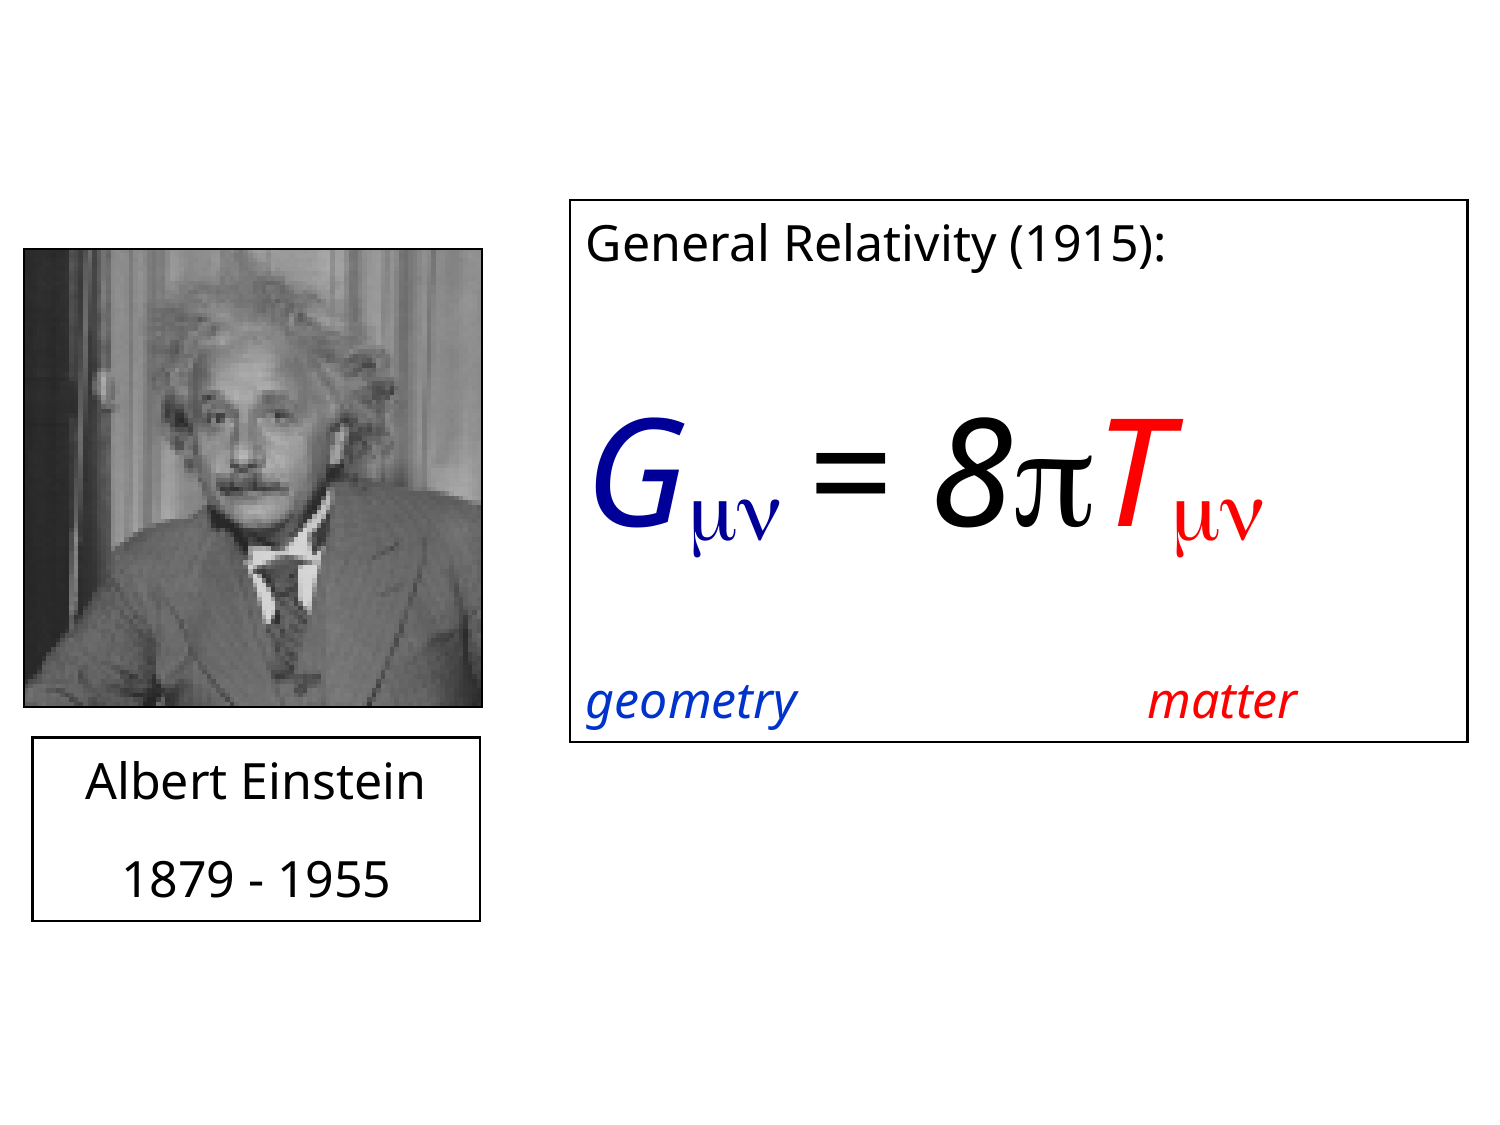

General Relativity (1915):
Gμν = 8πTμν
geometry matter
Albert Einstein
1879 - 1955